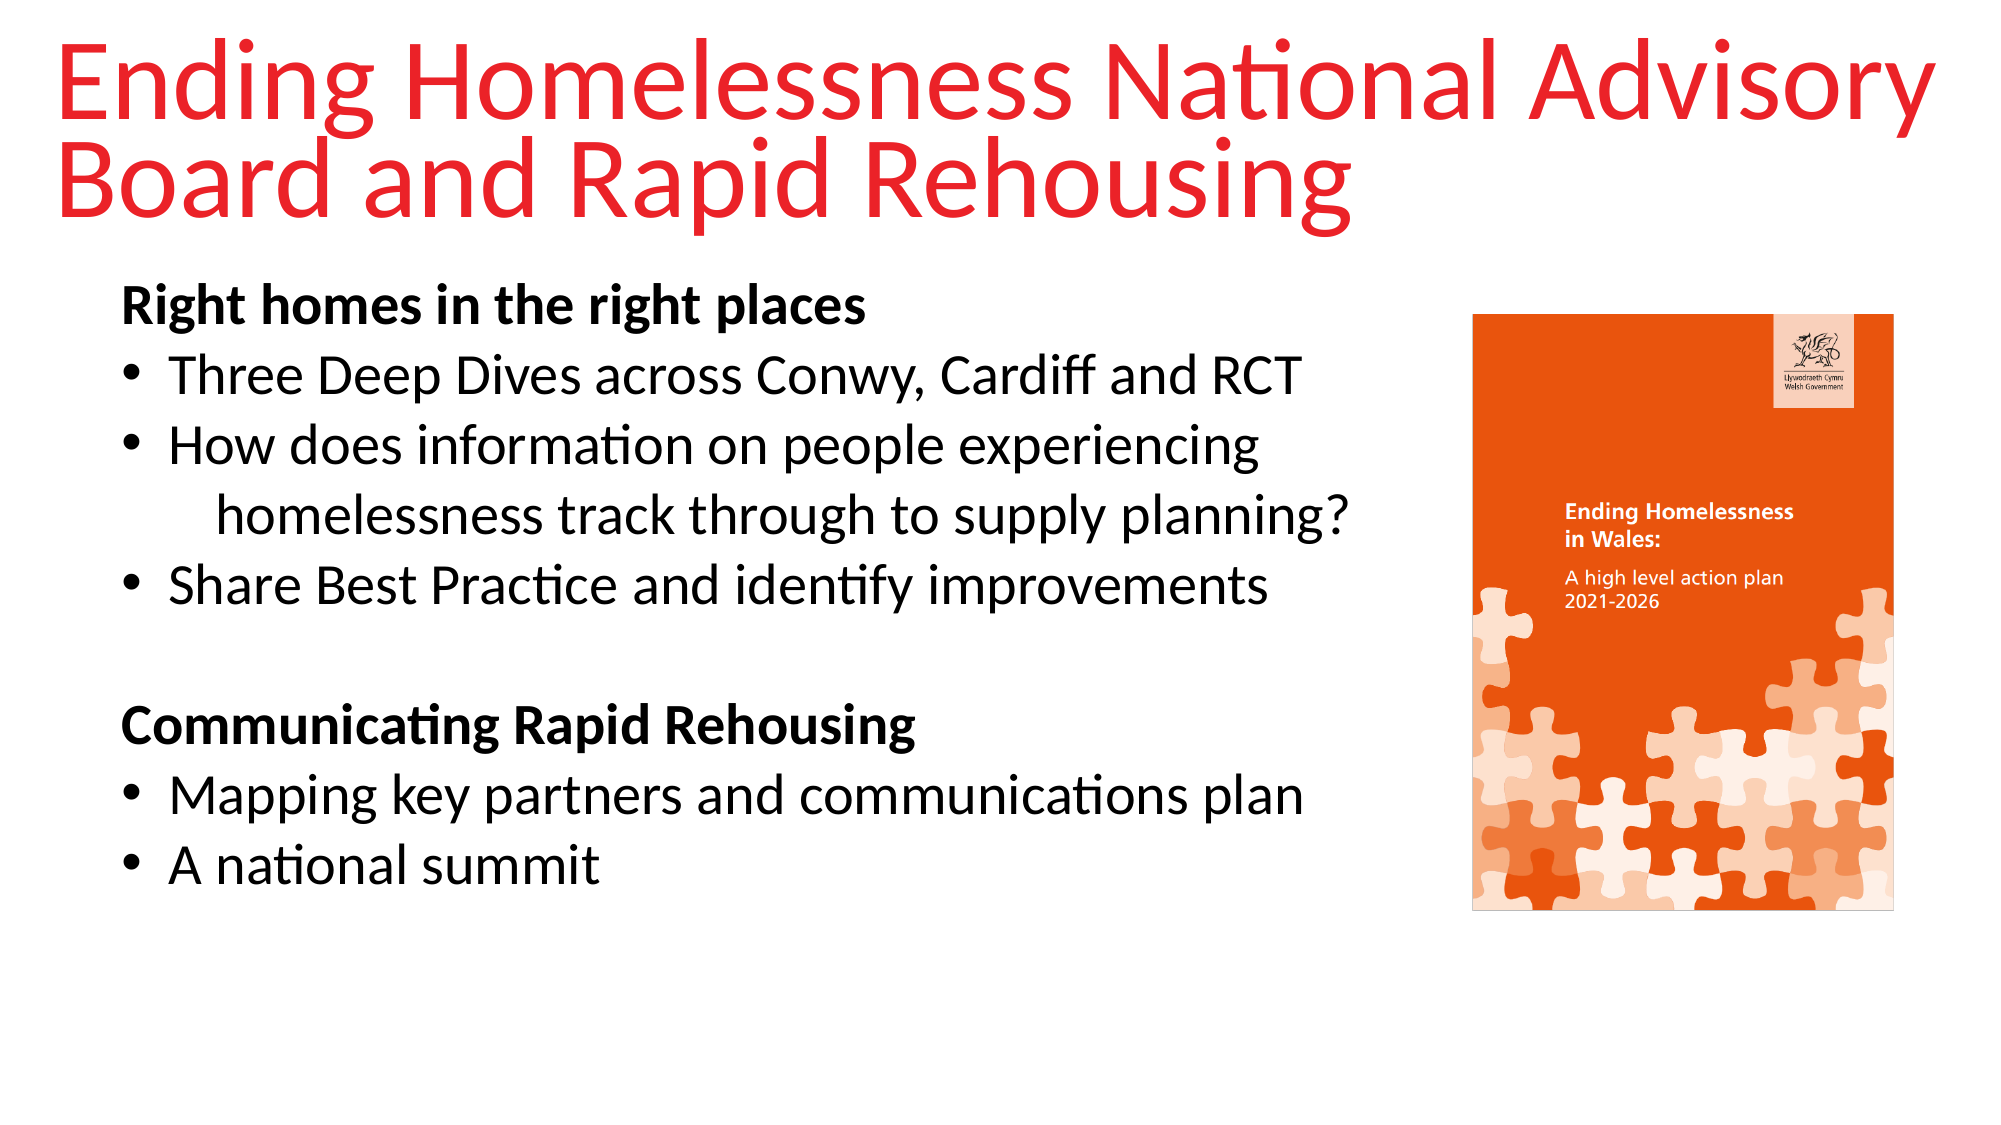

Ending Homelessness National Advisory Board and Rapid Rehousing
#
Right homes in the right places
Three Deep Dives across Conwy, Cardiff and RCT
How does information on people experiencing homelessness track through to supply planning?
Share Best Practice and identify improvements
Communicating Rapid Rehousing
Mapping key partners and communications plan
A national summit